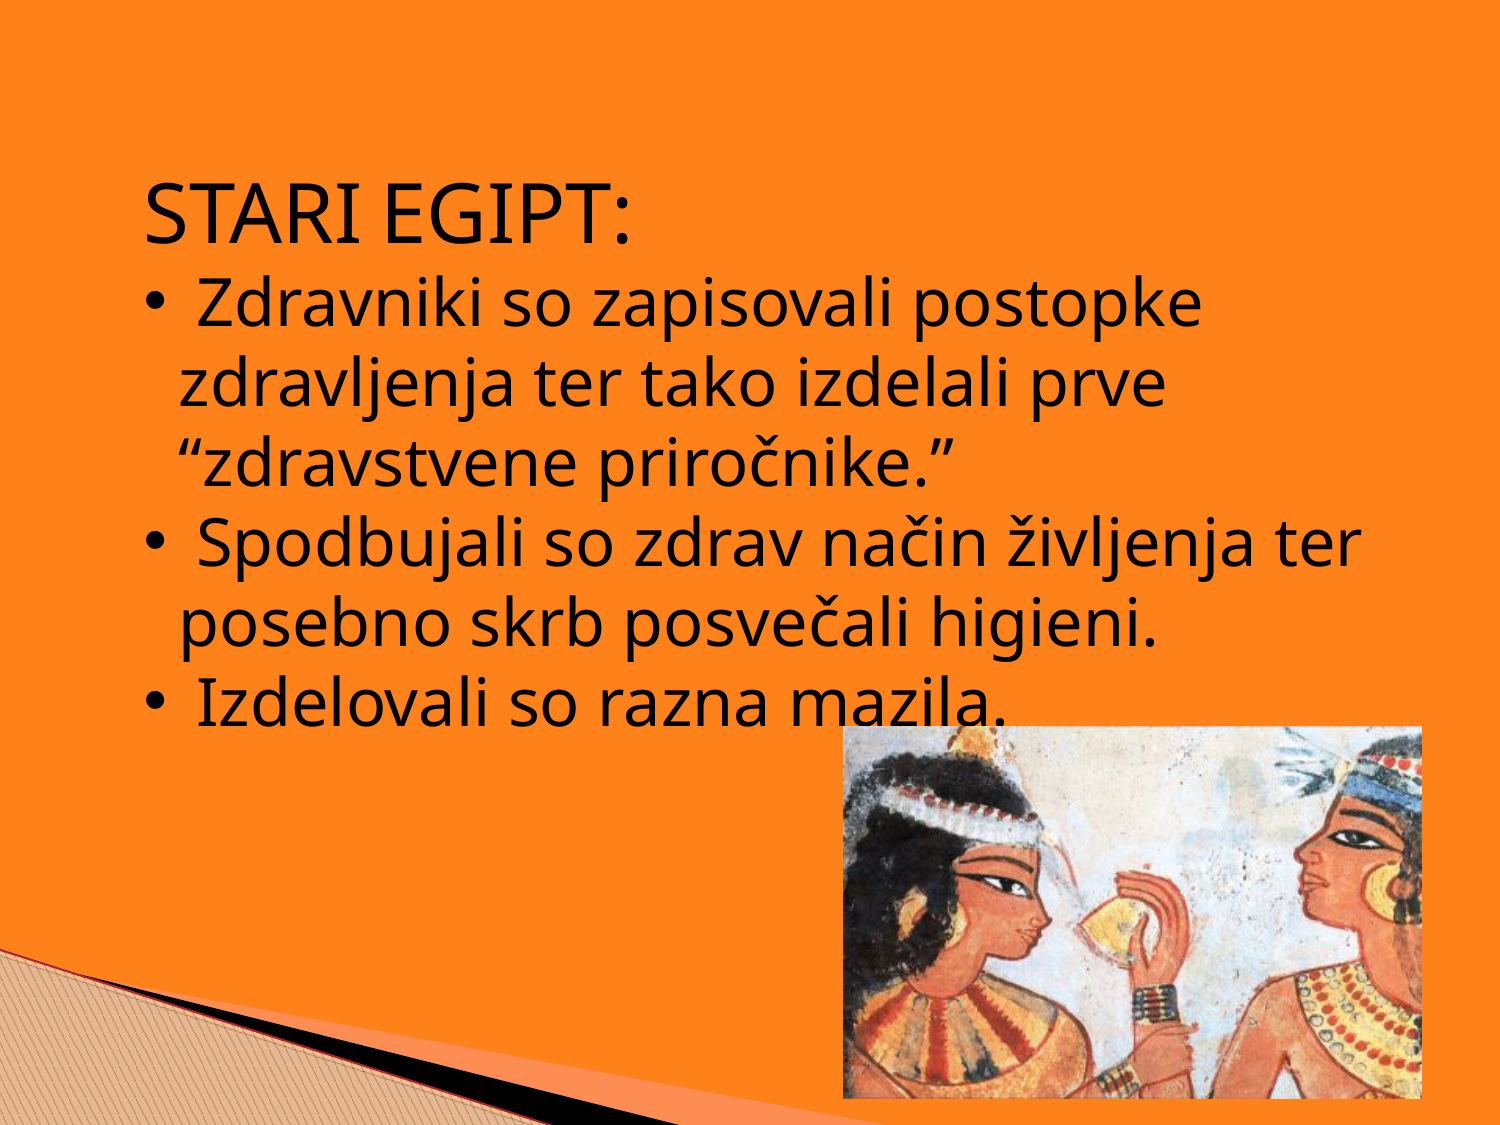

STARI EGIPT:
 Zdravniki so zapisovali postopke zdravljenja ter tako izdelali prve “zdravstvene priročnike.”
 Spodbujali so zdrav način življenja ter posebno skrb posvečali higieni.
 Izdelovali so razna mazila.